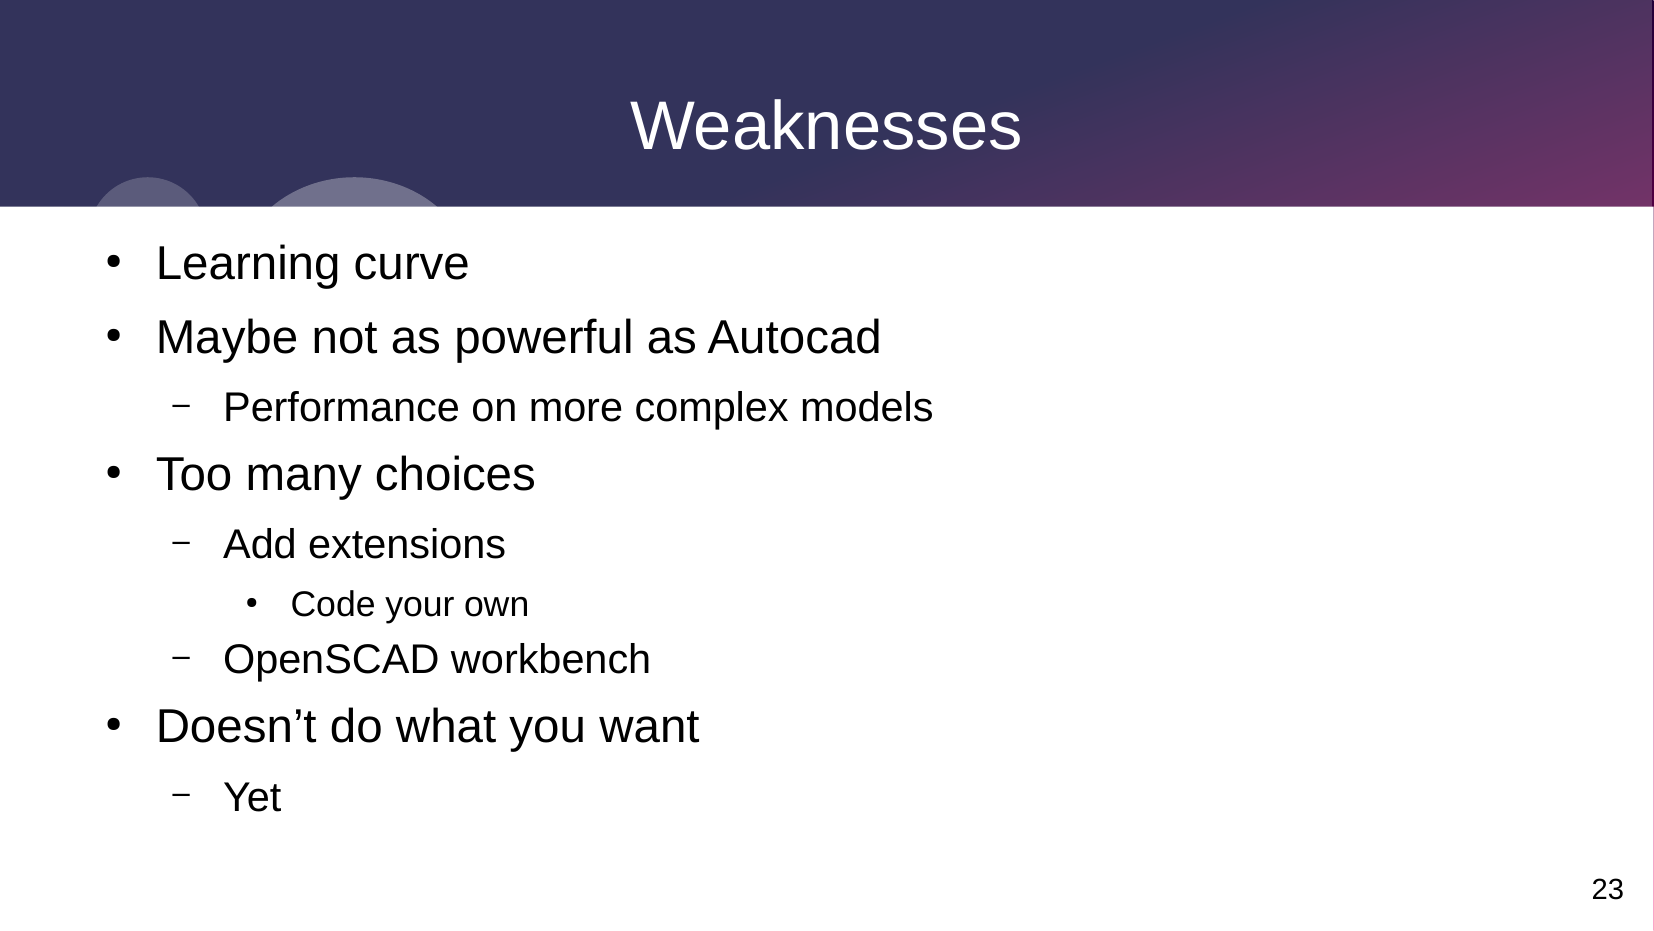

# Weaknesses
Learning curve
Maybe not as powerful as Autocad
Performance on more complex models
Too many choices
Add extensions
Code your own
OpenSCAD workbench
Doesn’t do what you want
Yet